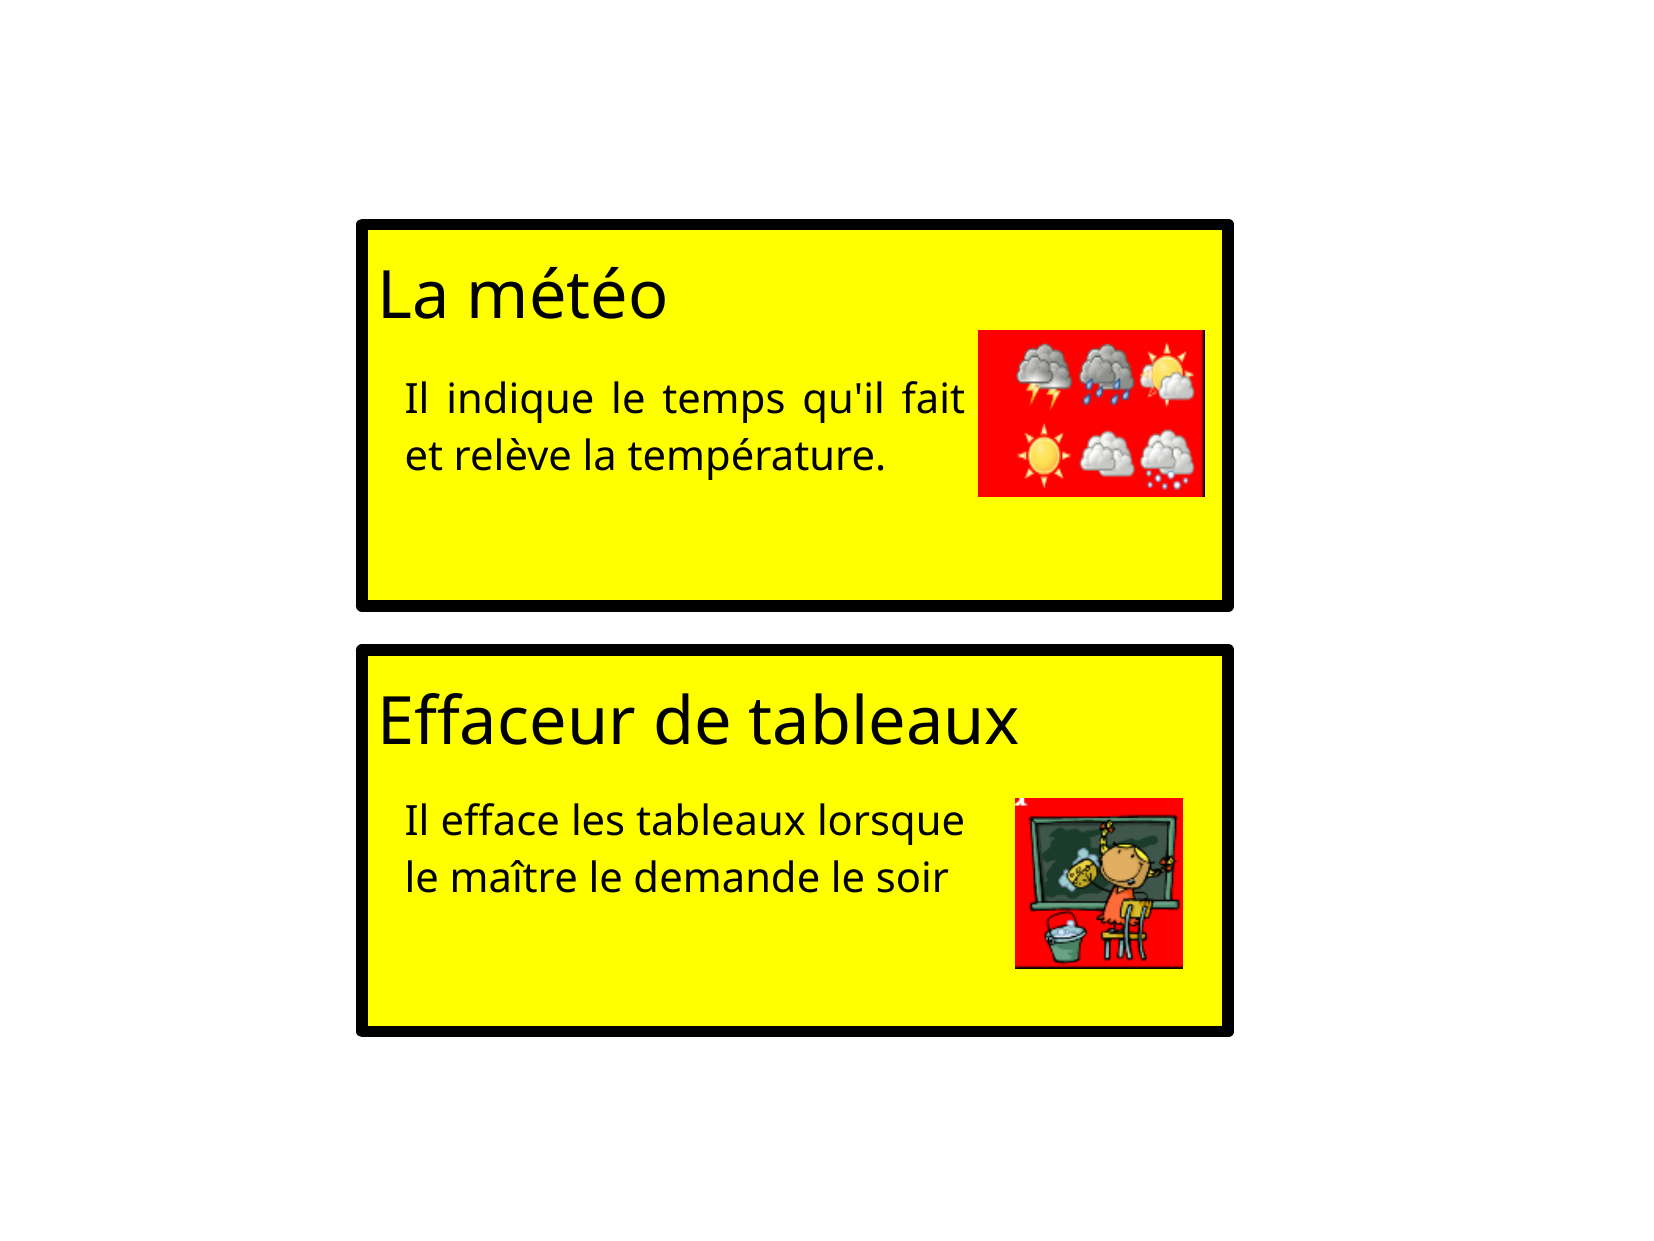

La météo
Il indique le temps qu'il fait et relève la température.
Effaceur de tableaux
Il efface les tableaux lorsque le maître le demande le soir